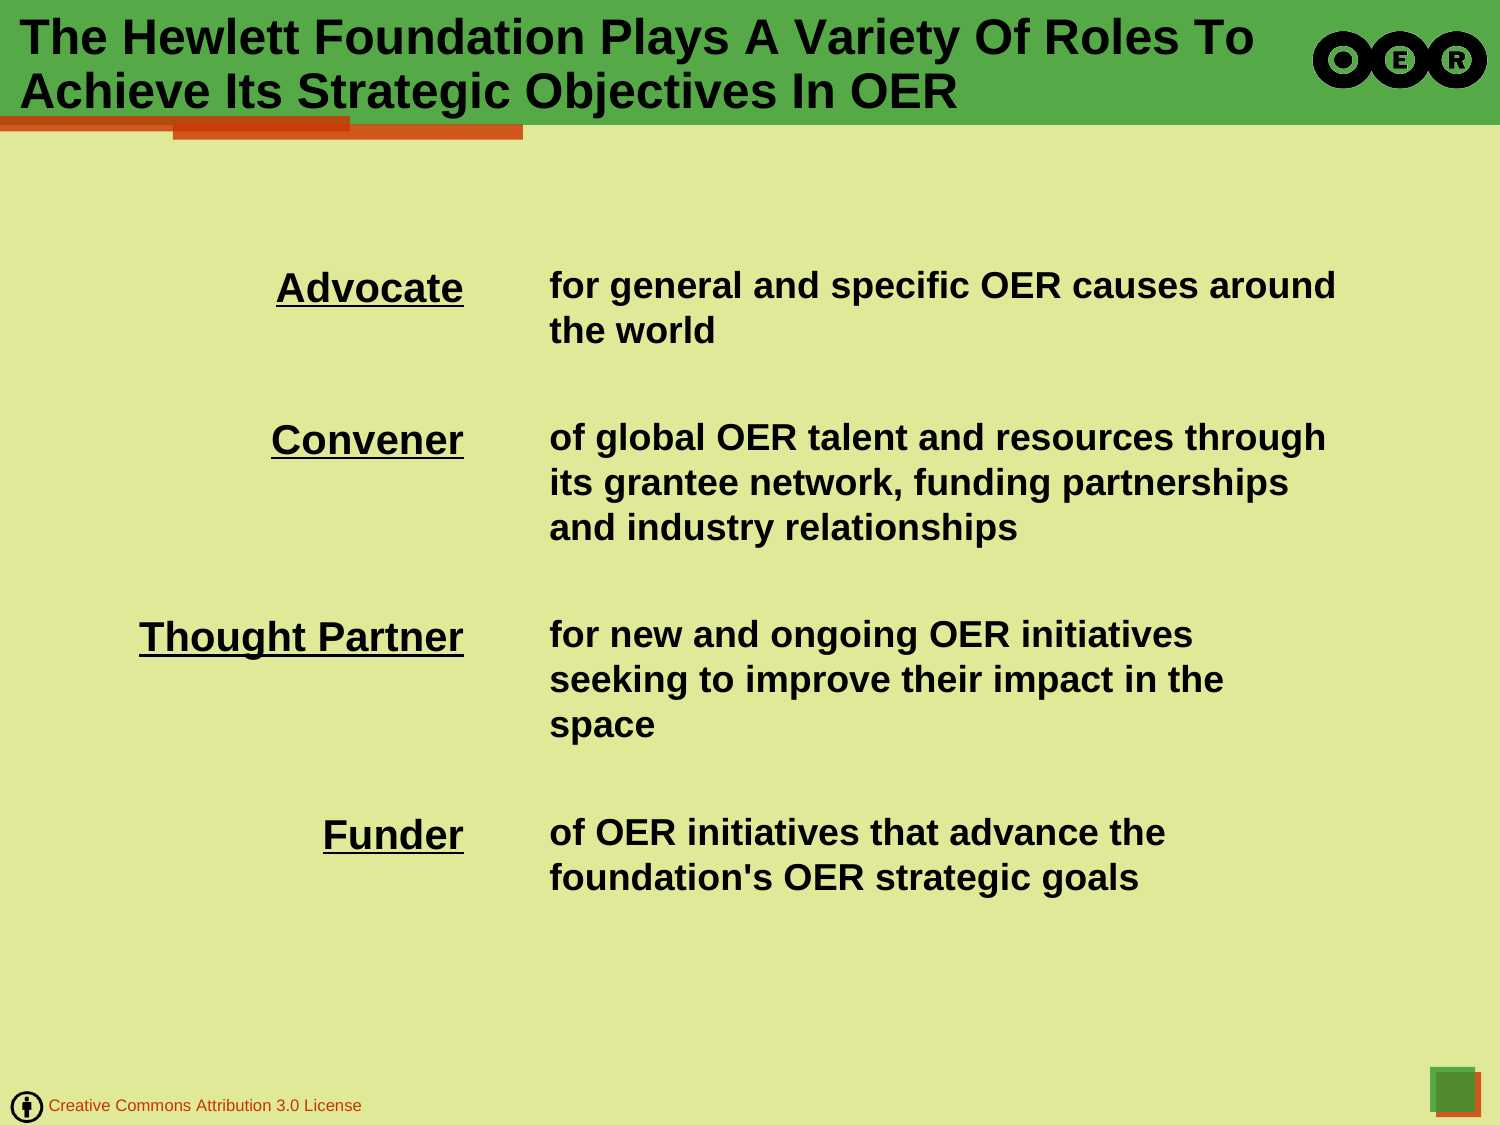

The Hewlett Foundation Plays A Variety Of Roles To Achieve Its Strategic Objectives In OER
Advocate
for general and specific OER causes around the world
Convener
of global OER talent and resources through its grantee network, funding partnerships and industry relationships
Thought Partner
for new and ongoing OER initiatives seeking to improve their impact in the space
Funder
of OER initiatives that advance the foundation's OER strategic goals